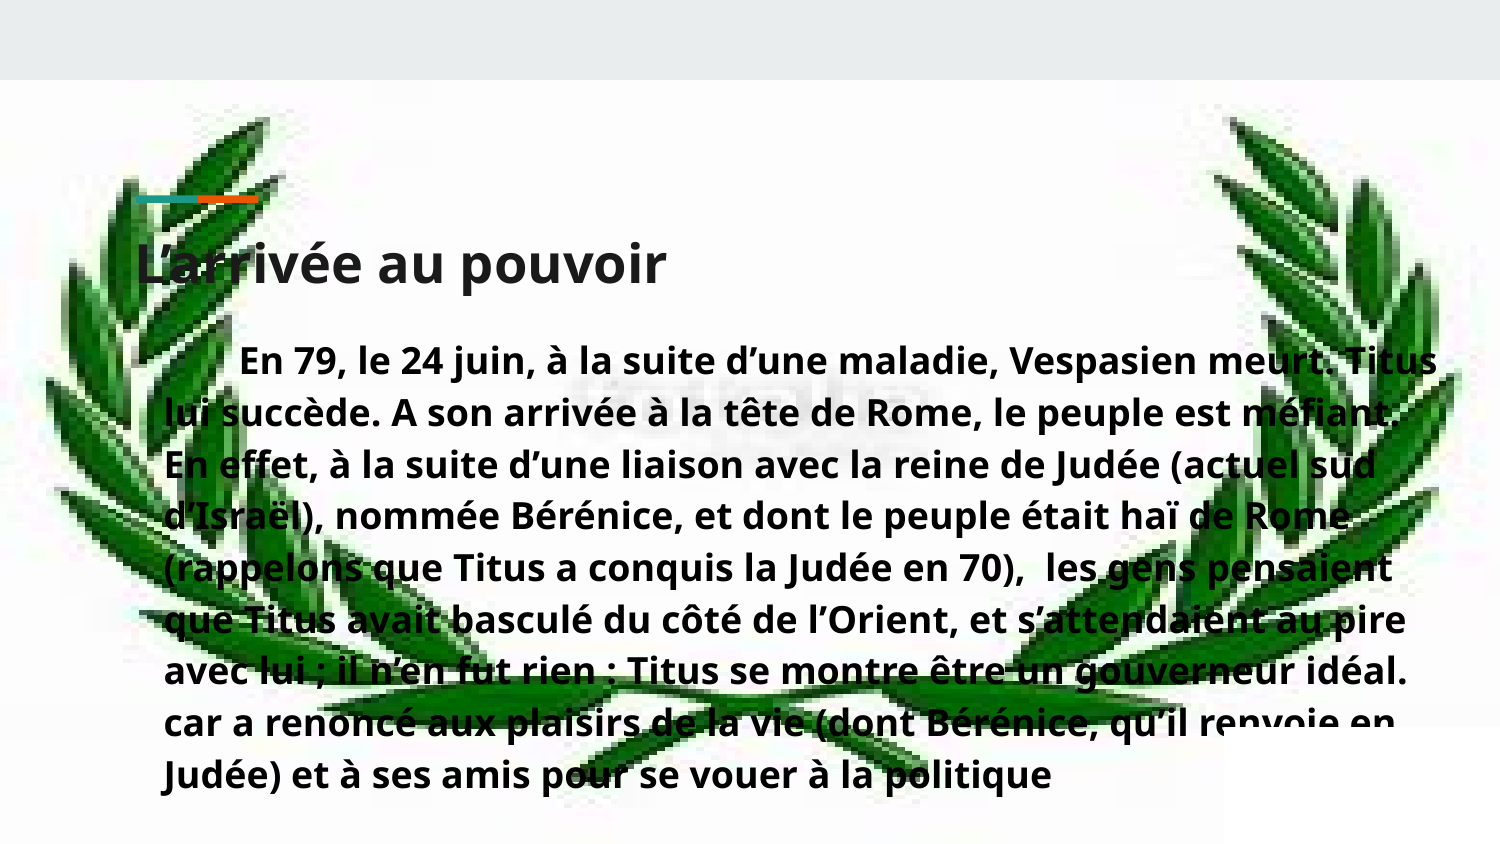

# L’arrivée au pouvoir
En 79, le 24 juin, à la suite d’une maladie, Vespasien meurt. Titus lui succède. A son arrivée à la tête de Rome, le peuple est méfiant. En effet, à la suite d’une liaison avec la reine de Judée (actuel sud d’Israël), nommée Bérénice, et dont le peuple était haï de Rome (rappelons que Titus a conquis la Judée en 70), les gens pensaient que Titus avait basculé du côté de l’Orient, et s’attendaient au pire avec lui ; il n’en fut rien : Titus se montre être un gouverneur idéal. car a renoncé aux plaisirs de la vie (dont Bérénice, qu’il renvoie en Judée) et à ses amis pour se vouer à la politique